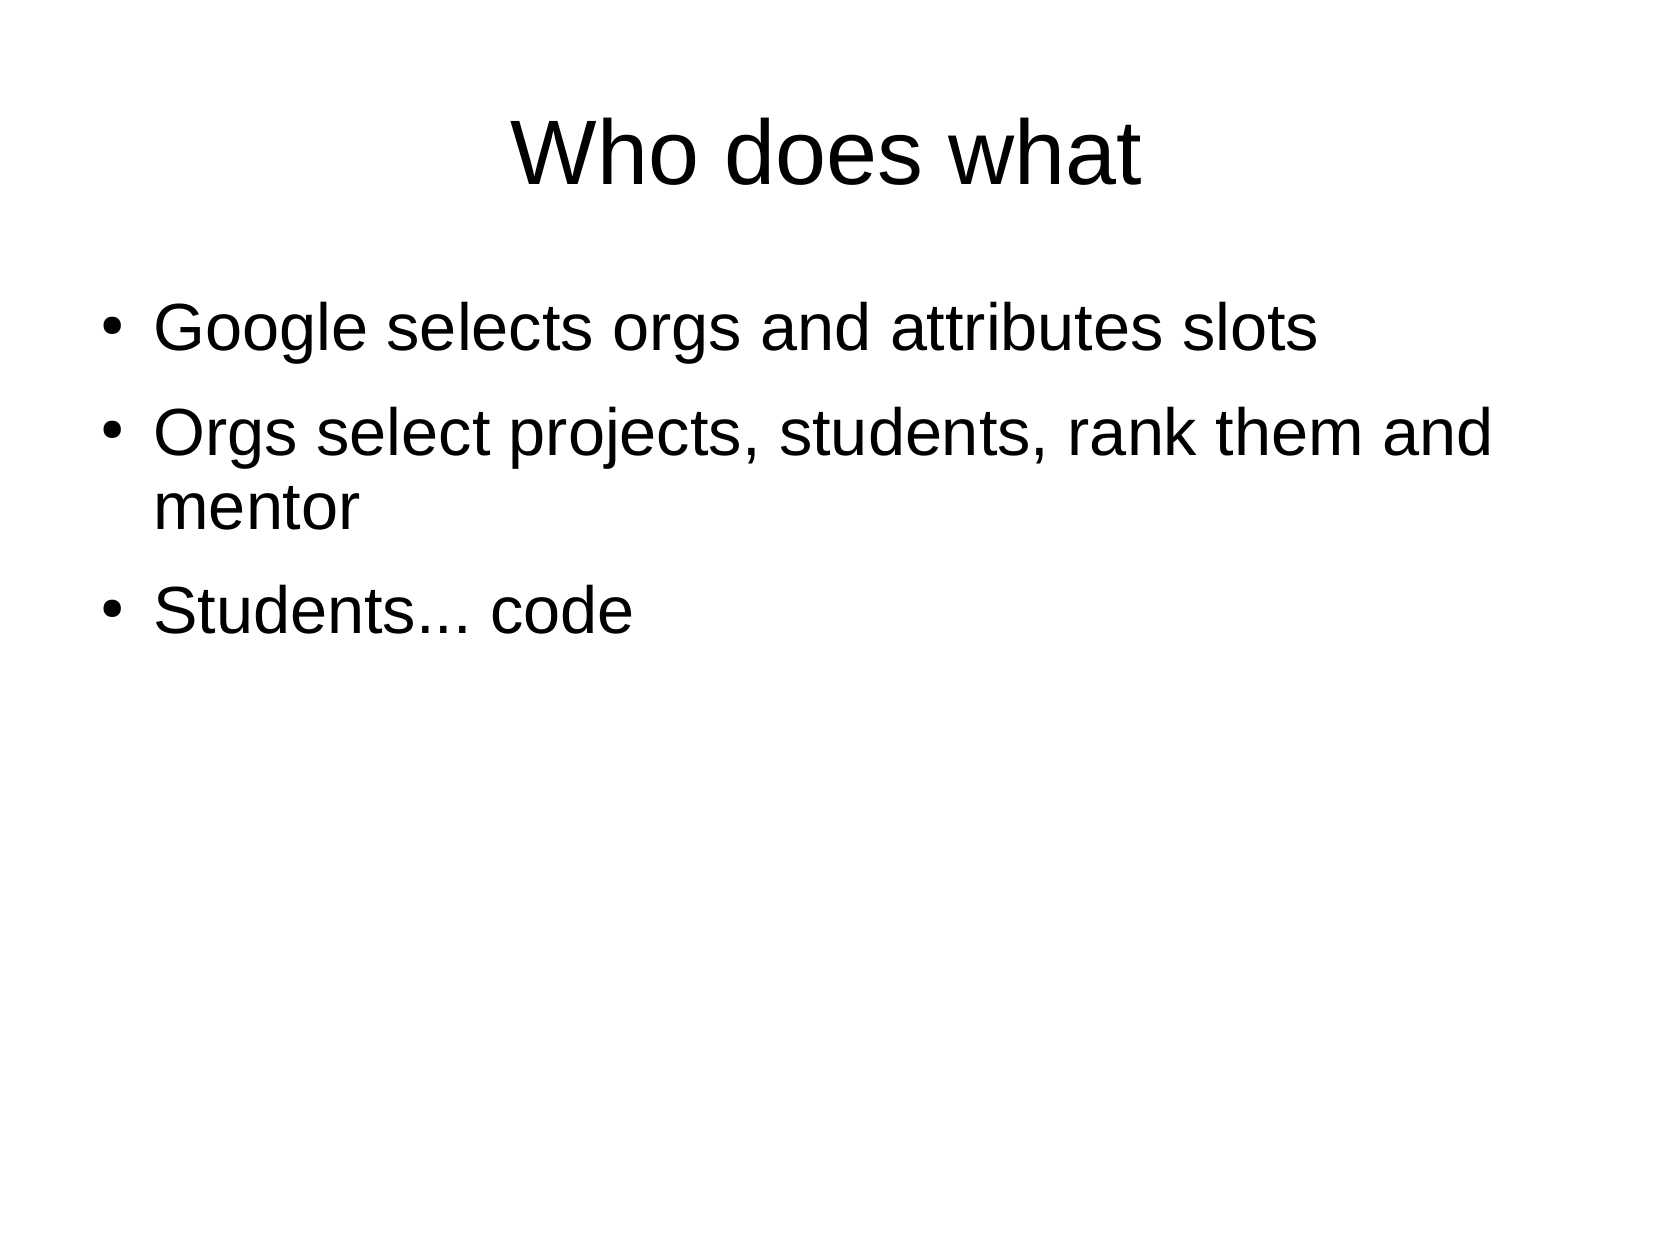

# Who does what
Google selects orgs and attributes slots
Orgs select projects, students, rank them and mentor
Students... code